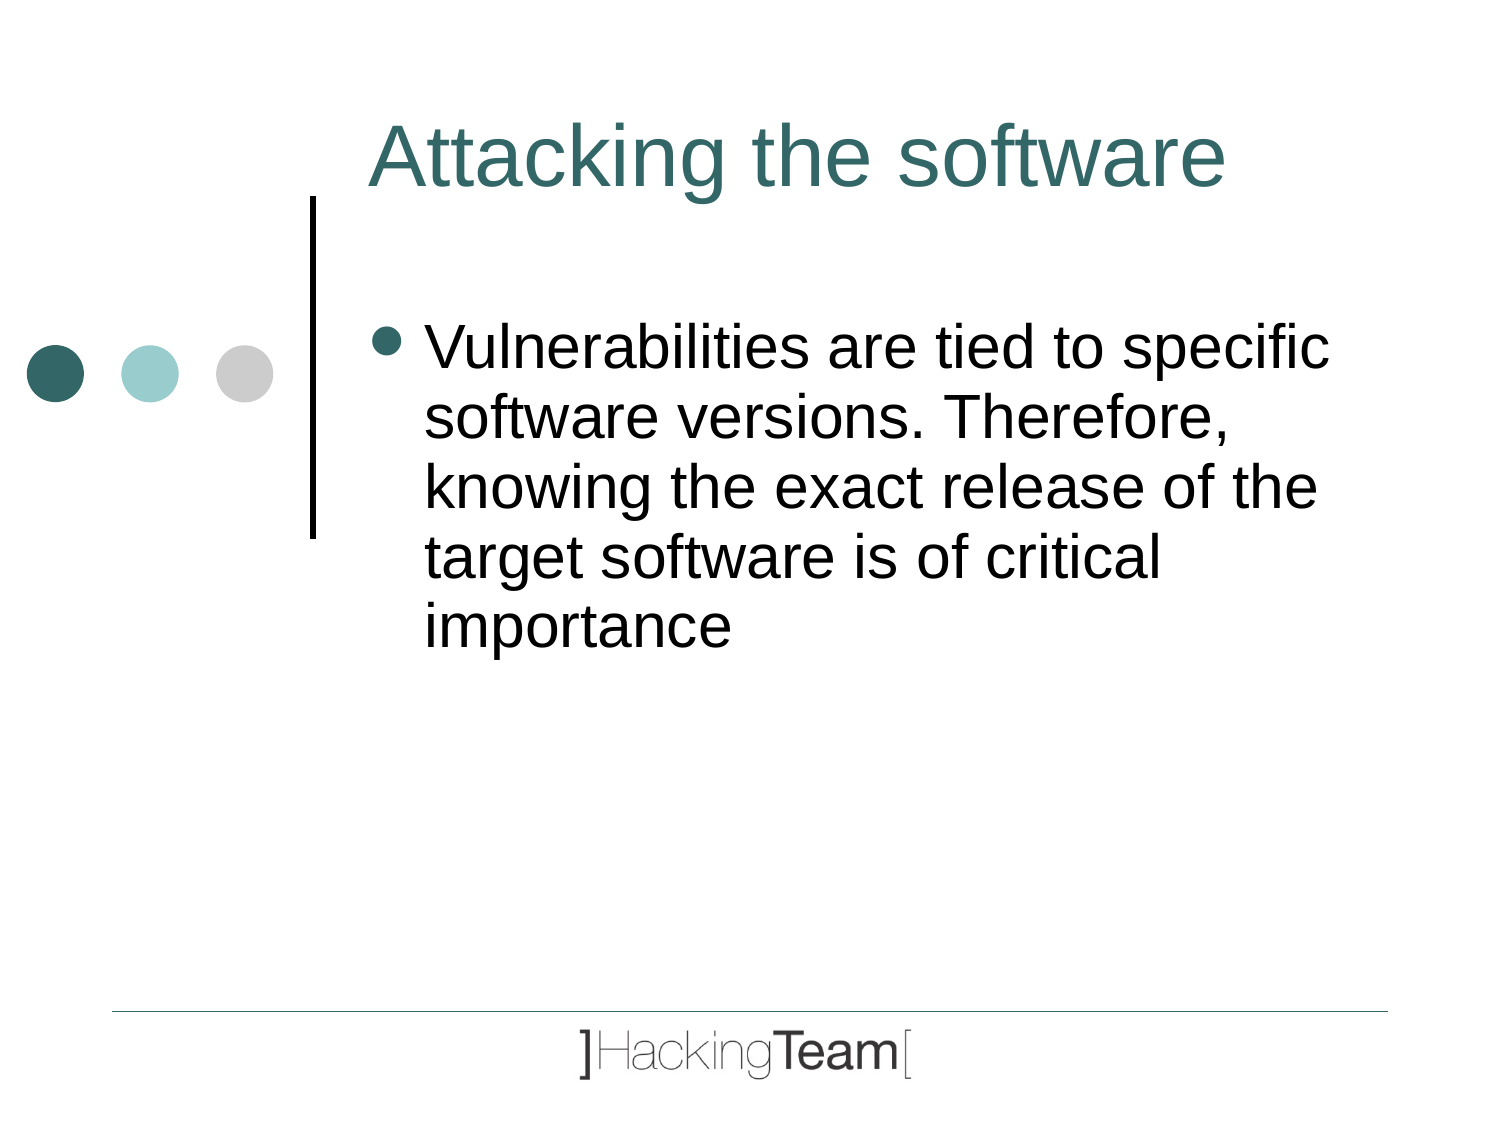

# Attacking the software
Vulnerabilities are tied to specific software versions. Therefore, knowing the exact release of the target software is of critical importance